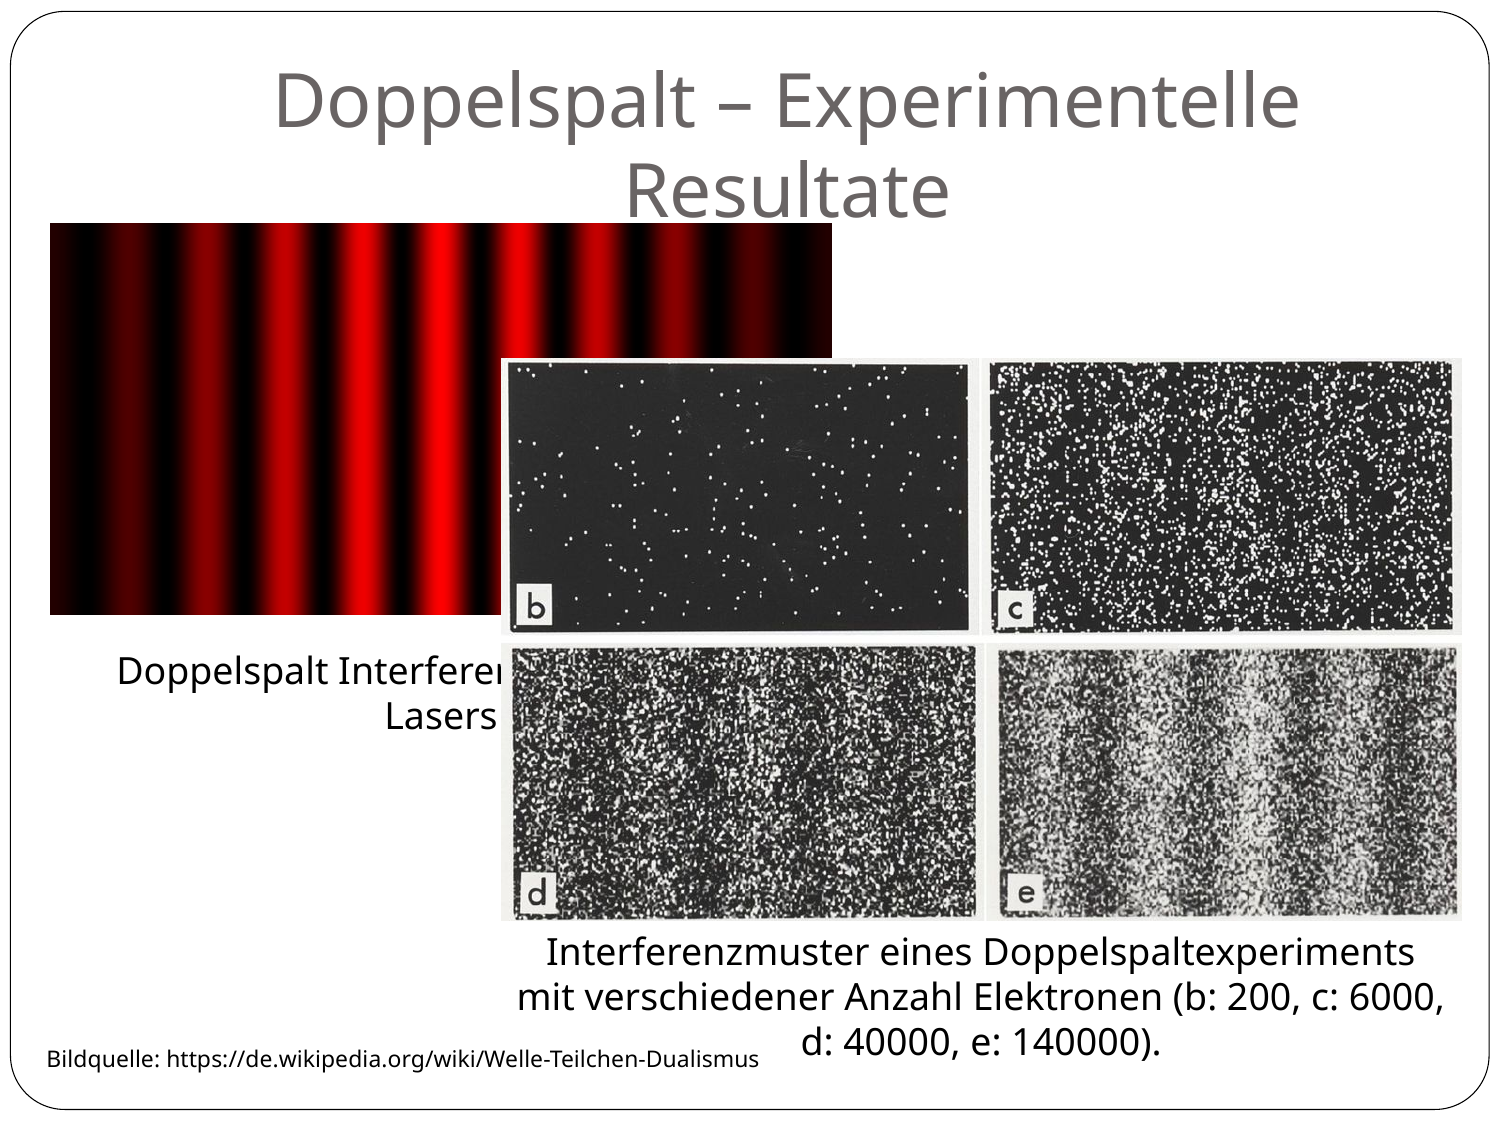

# Doppelspalt – Experimentelle Resultate
Doppelspalt Interferenzmuster eines Lasers
Interferenzmuster eines Doppelspaltexperiments mit verschiedener Anzahl Elektronen (b: 200, c: 6000, d: 40000, e: 140000).
Bildquelle: https://de.wikipedia.org/wiki/Welle-Teilchen-Dualismus